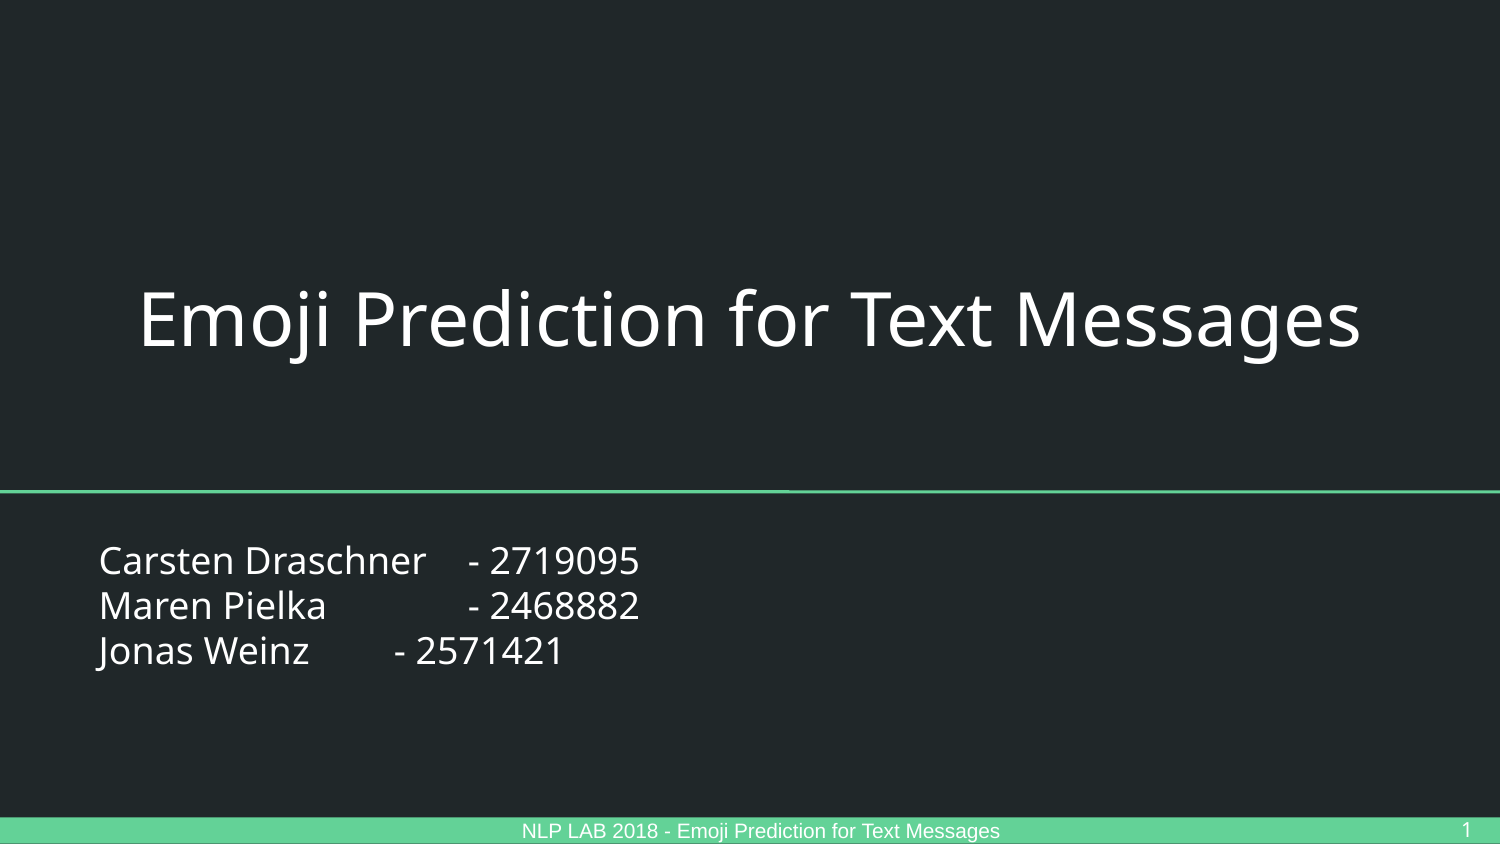

# Emoji Prediction for Text Messages
Carsten Draschner	- 2719095
Maren Pielka		- 2468882
Jonas Weinz		- 2571421